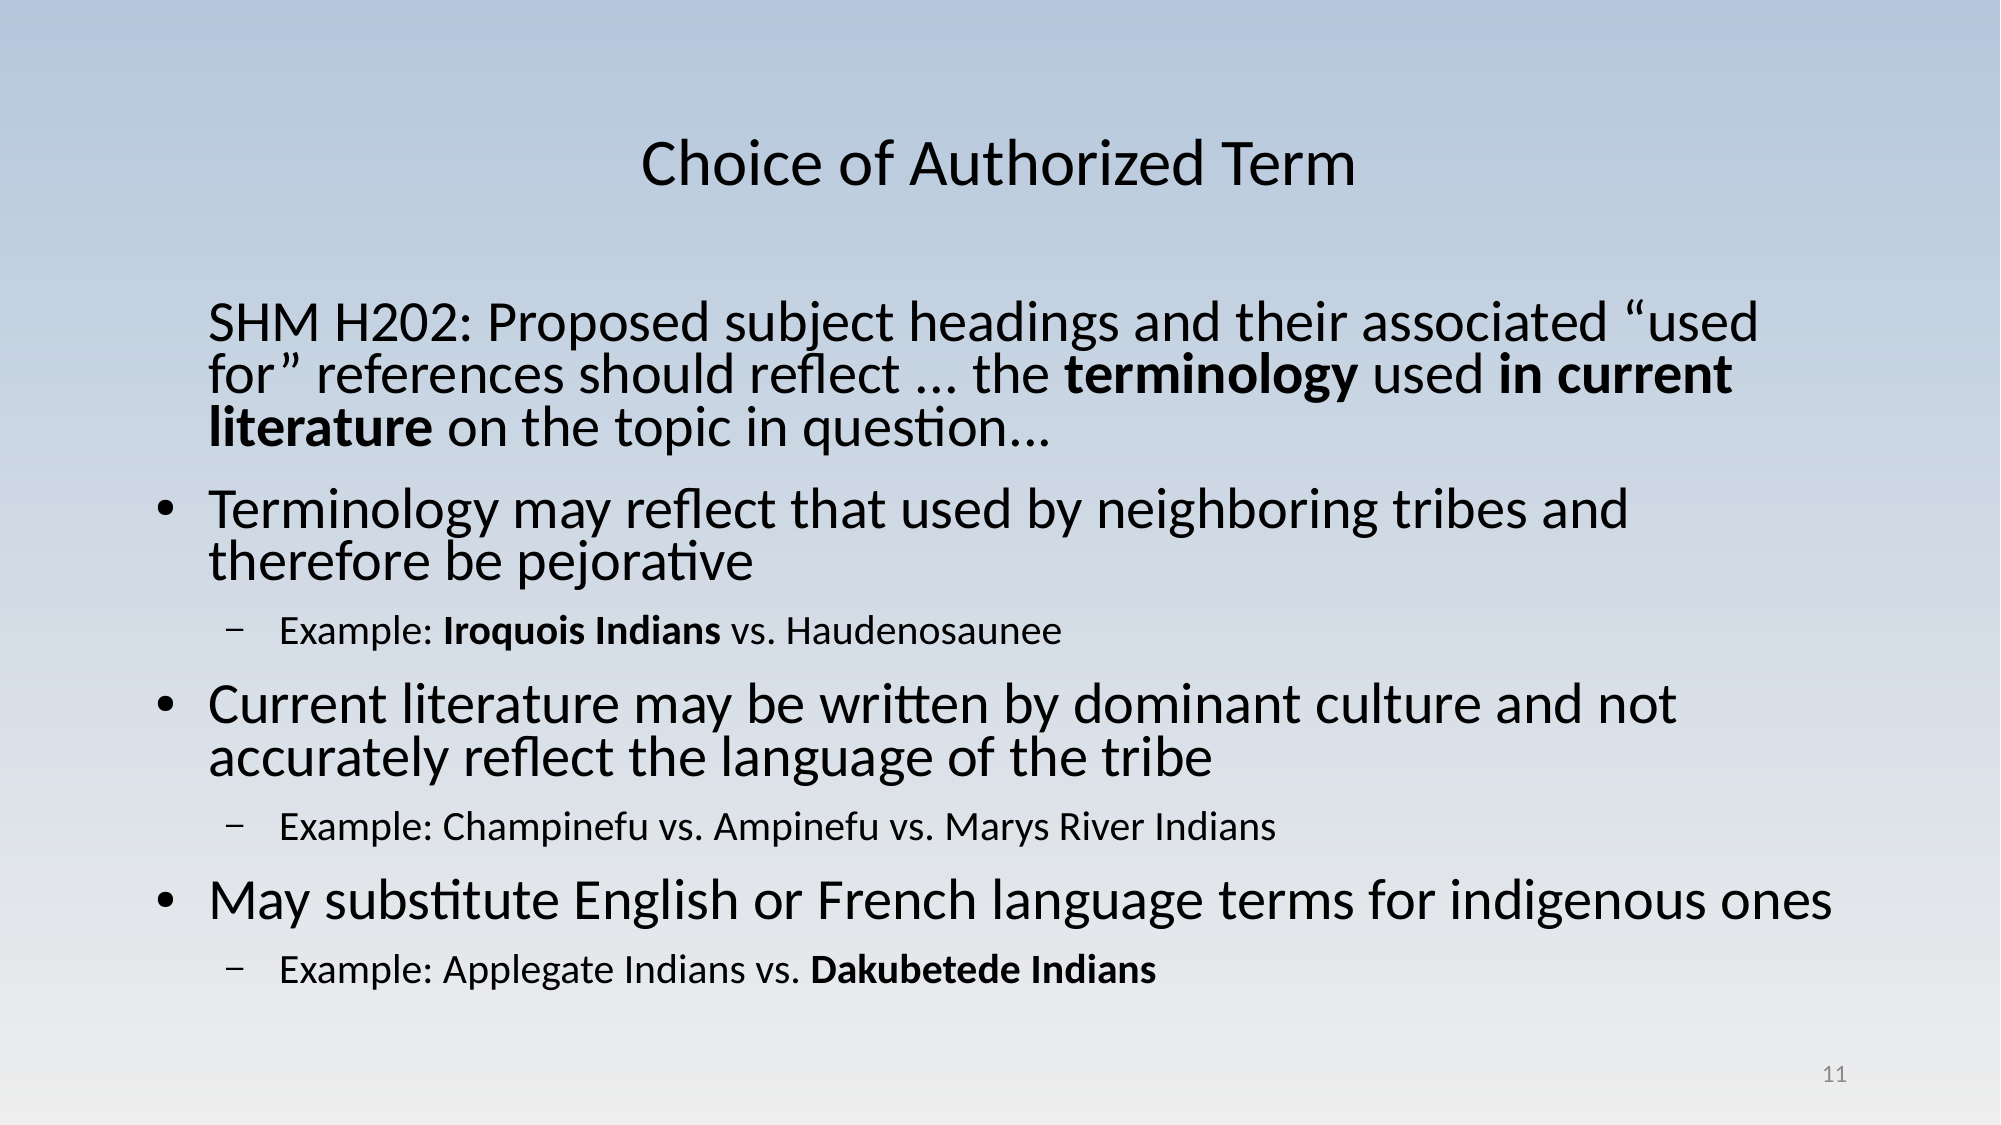

# Choice of Authorized Term
SHM H202: Proposed subject headings and their associated “used for” references should reflect ... the terminology used in current literature on the topic in question...
Terminology may reflect that used by neighboring tribes and therefore be pejorative
Example: Iroquois Indians vs. Haudenosaunee
Current literature may be written by dominant culture and not accurately reflect the language of the tribe
Example: Champinefu vs. Ampinefu vs. Marys River Indians
May substitute English or French language terms for indigenous ones
Example: Applegate Indians vs. Dakubetede Indians
11